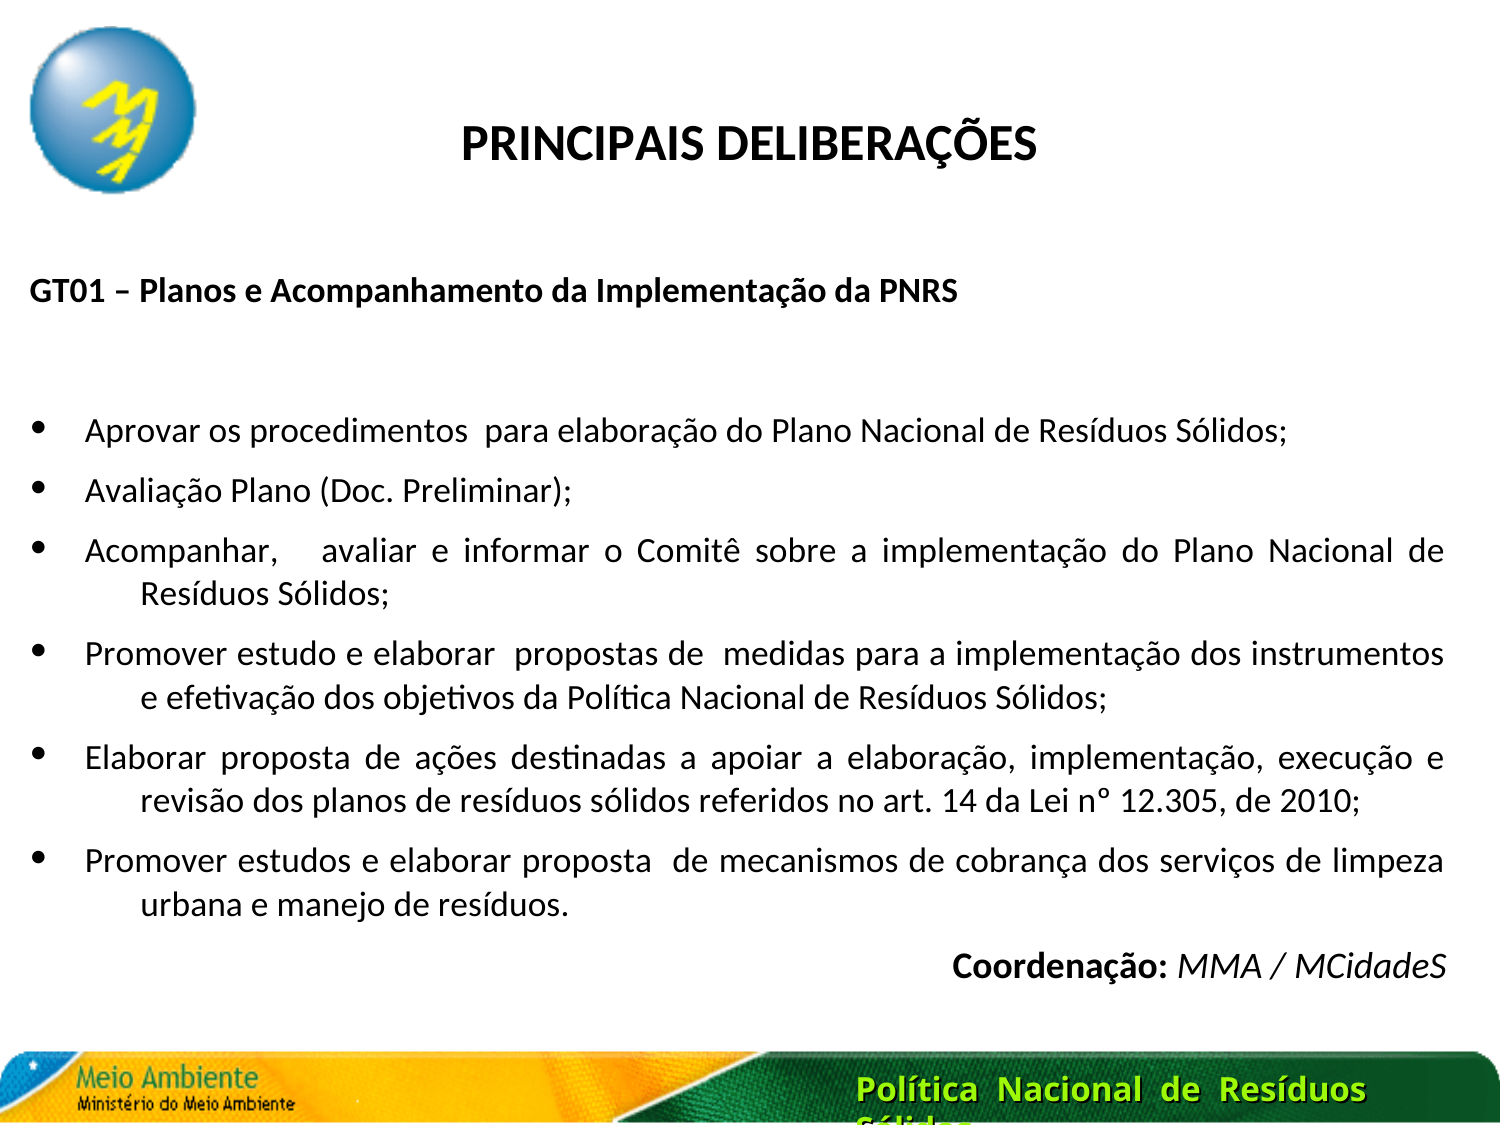

# PRINCIPAIS DELIBERAÇÕES
GT01 – Planos e Acompanhamento da Implementação da PNRS
Aprovar os procedimentos para elaboração do Plano Nacional de Resíduos Sólidos;
Avaliação Plano (Doc. Preliminar);
Acompanhar, avaliar e informar o Comitê sobre a implementação do Plano Nacional de Resíduos Sólidos;
Promover estudo e elaborar propostas de medidas para a implementação dos instrumentos e efetivação dos objetivos da Política Nacional de Resíduos Sólidos;
Elaborar proposta de ações destinadas a apoiar a elaboração, implementação, execução e revisão dos planos de resíduos sólidos referidos no art. 14 da Lei nº 12.305, de 2010;
Promover estudos e elaborar proposta de mecanismos de cobrança dos serviços de limpeza urbana e manejo de resíduos.
Coordenação: MMA / MCidadeS